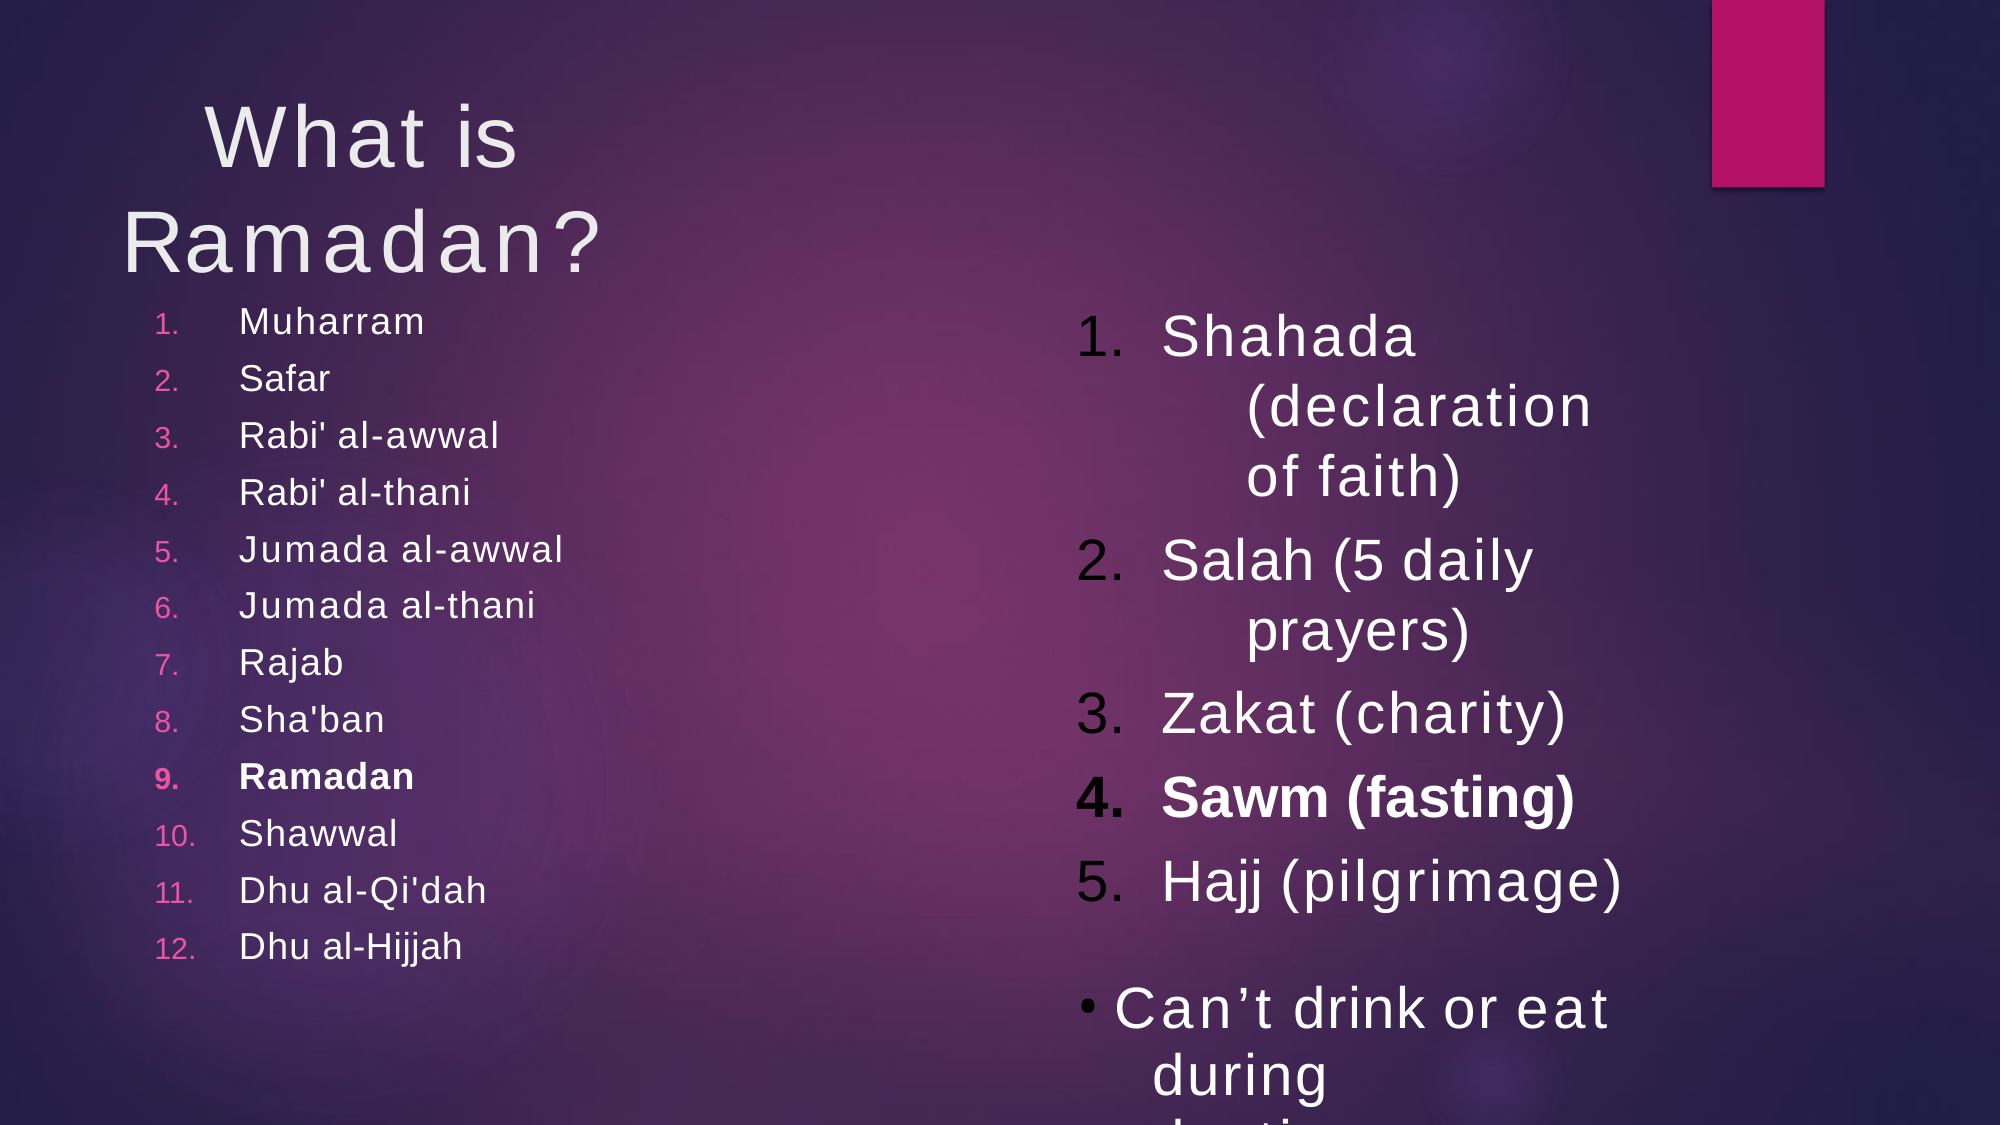

# What is Ramadan?
Shahada (declaration of faith)
Salah (5 daily prayers)
Zakat (charity)
Sawm (fasting)
Hajj (pilgrimage)
Can’t drink or eat during
daytime
Muharram
Safar
Rabi' al-awwal
Rabi' al-thani
Jumada al-awwal
Jumada al-thani
Rajab
Sha'ban
Ramadan
Shawwal
Dhu al-Qi'dah
Dhu al-Hijjah